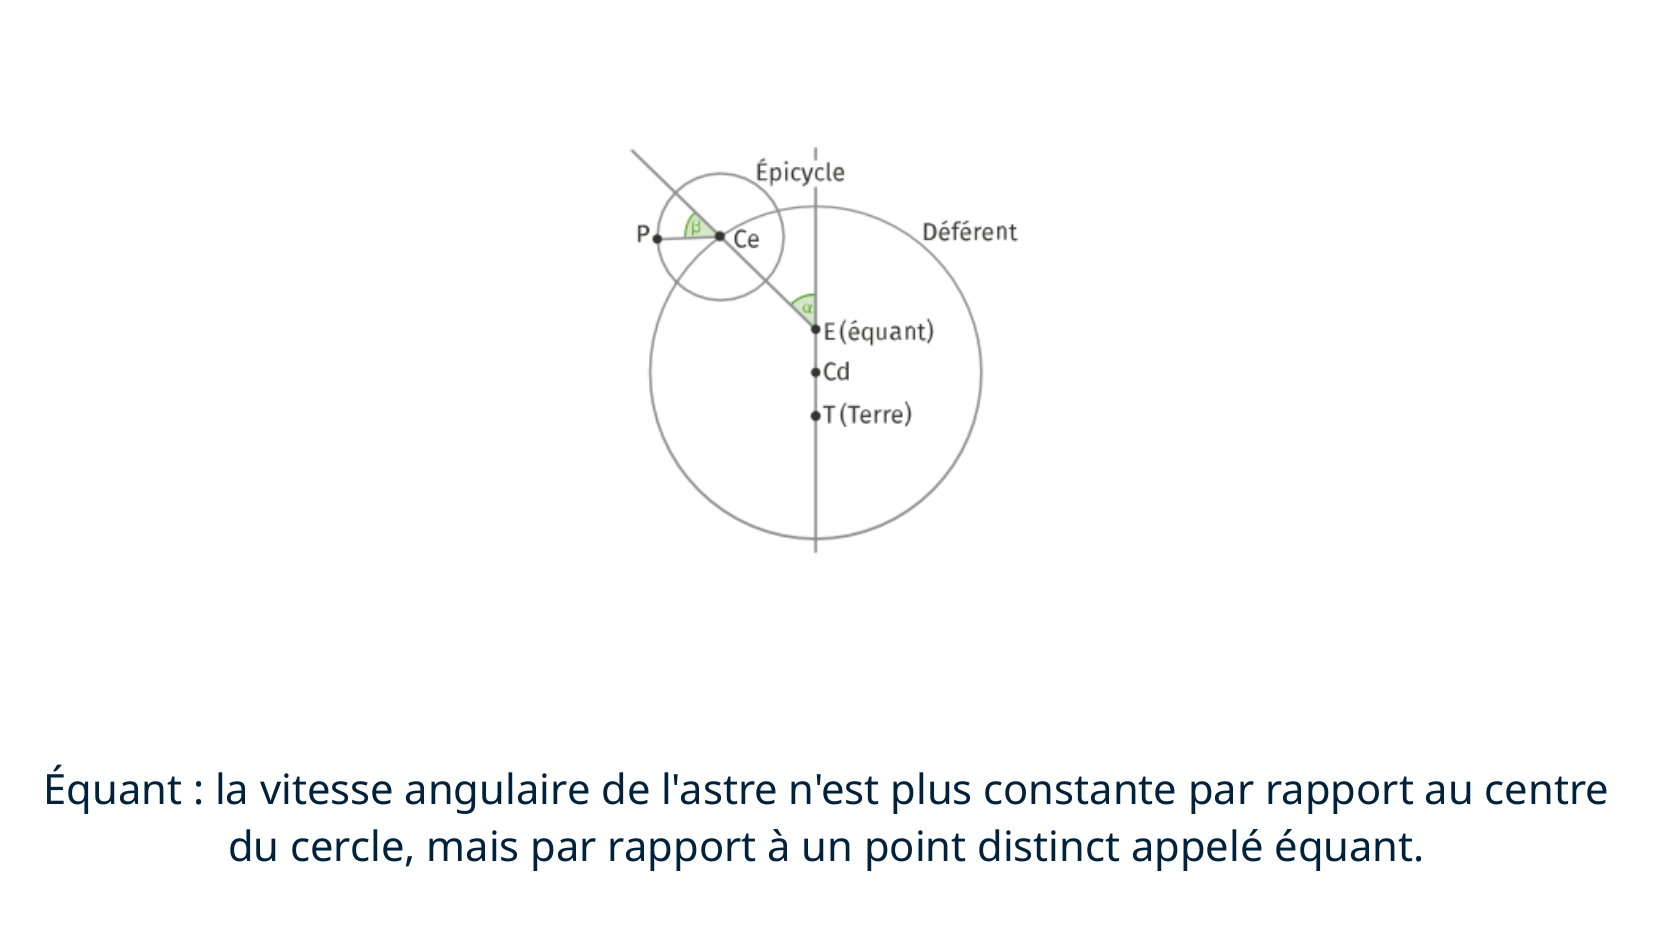

# Équant : la vitesse angulaire de l'astre n'est plus constante par rapport au centre du cercle, mais par rapport à un point distinct appelé équant.